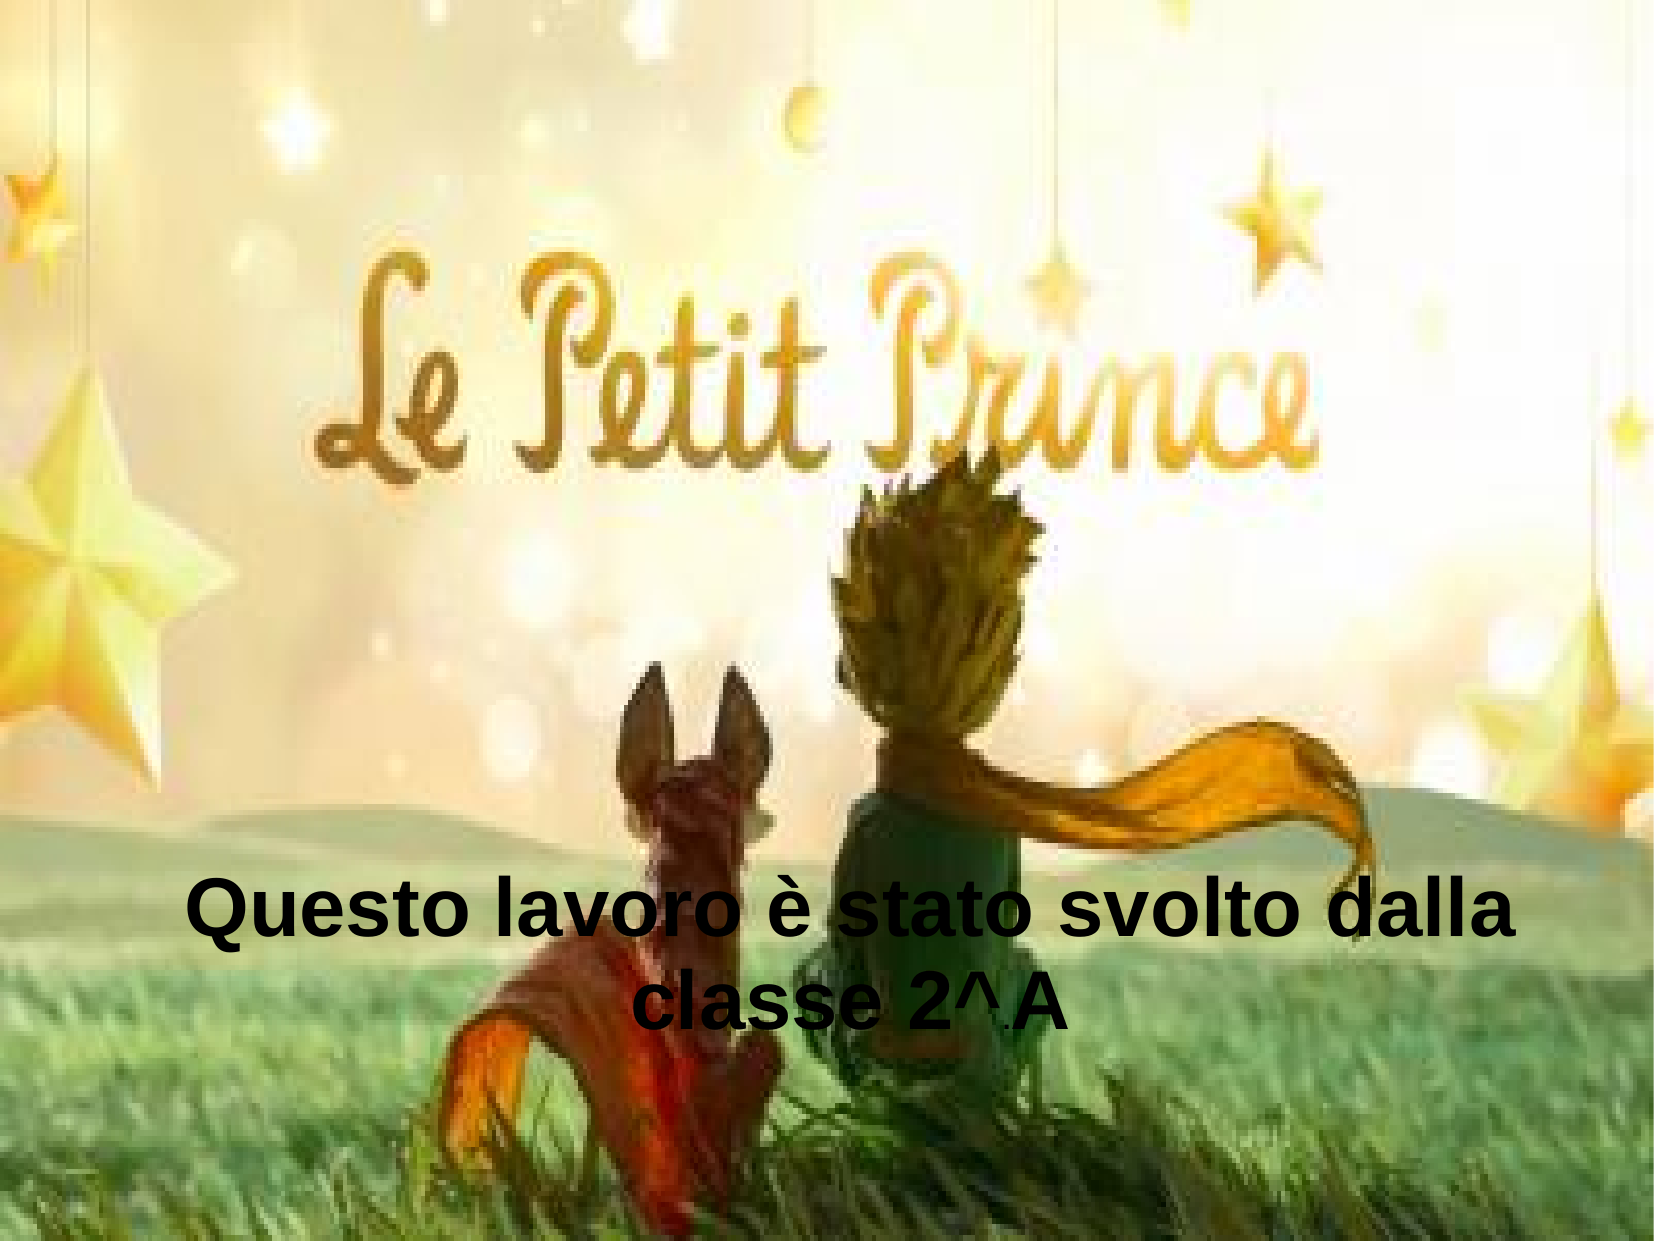

# Questo lavoro è stato svolto dalla classe 2^.A